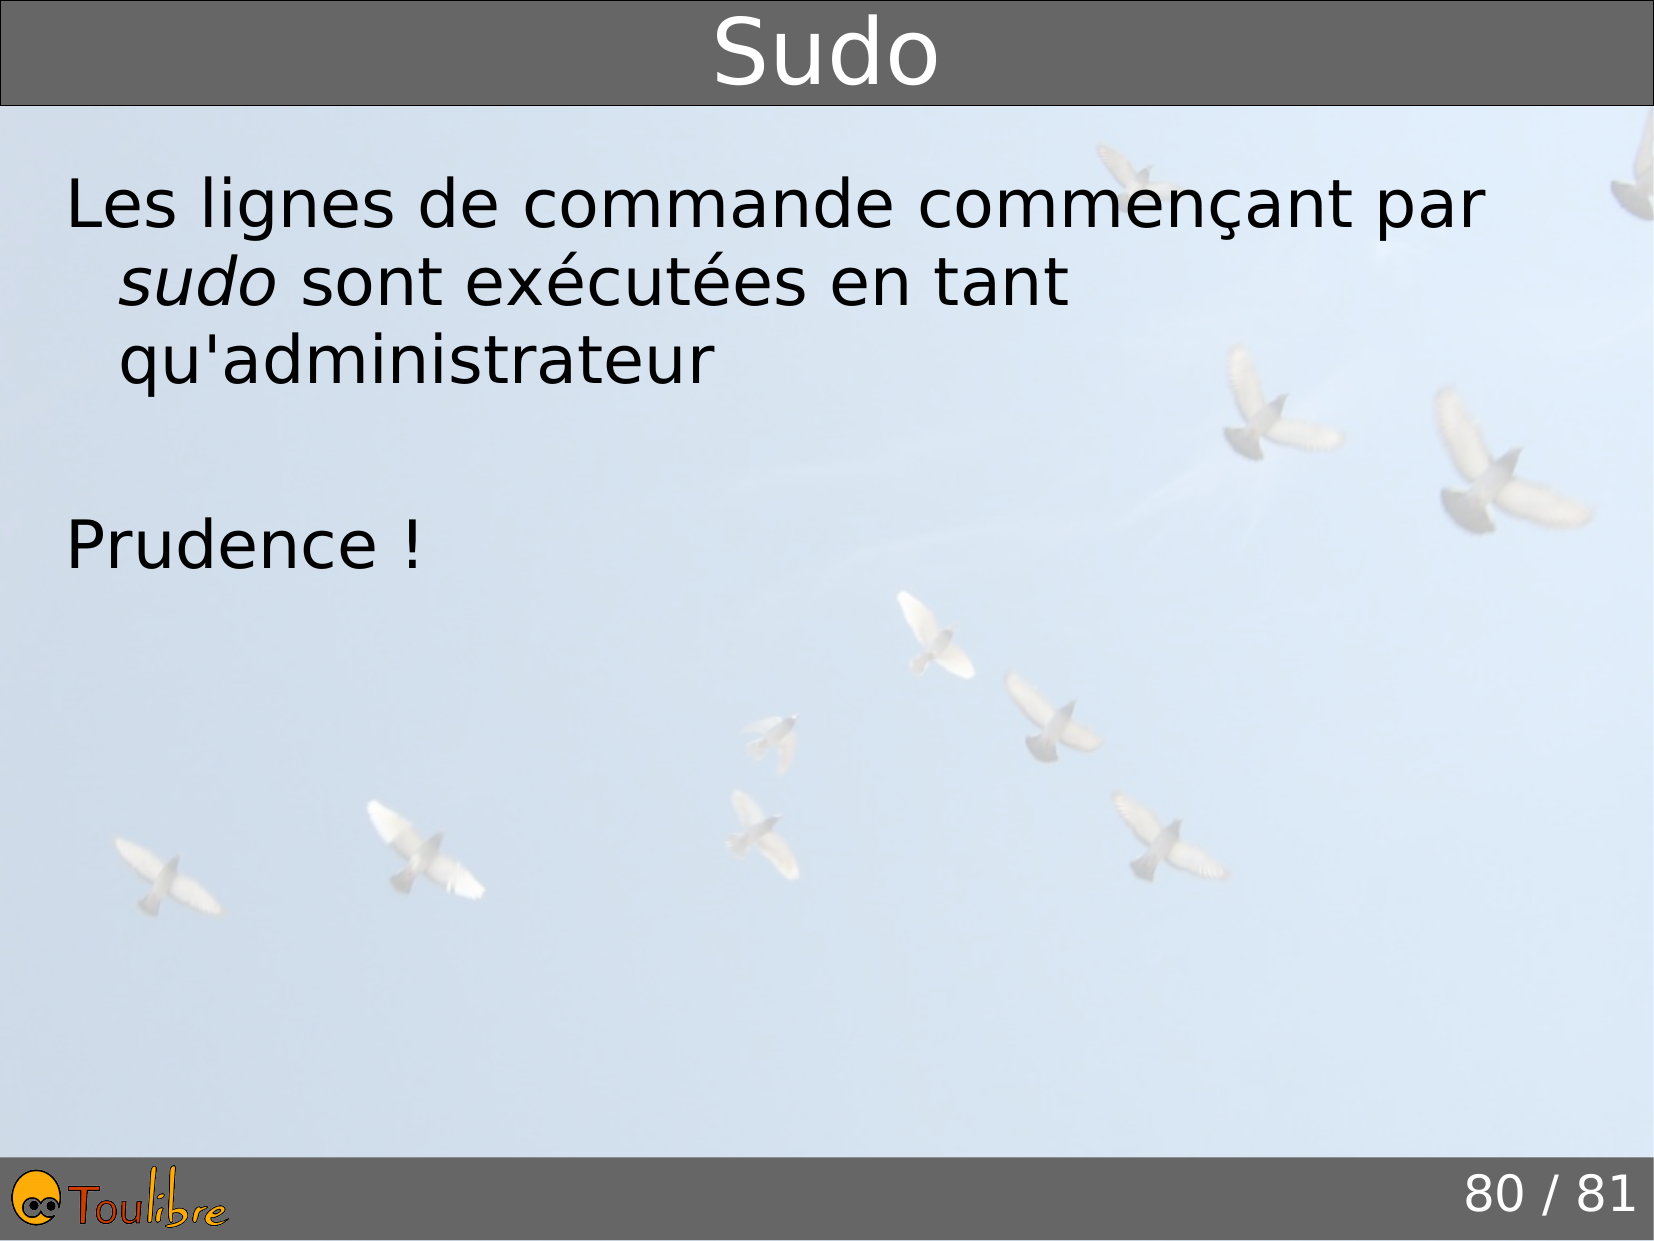

# Sudo
Les lignes de commande commençant par sudo sont exécutées en tant qu'administrateur
Prudence !